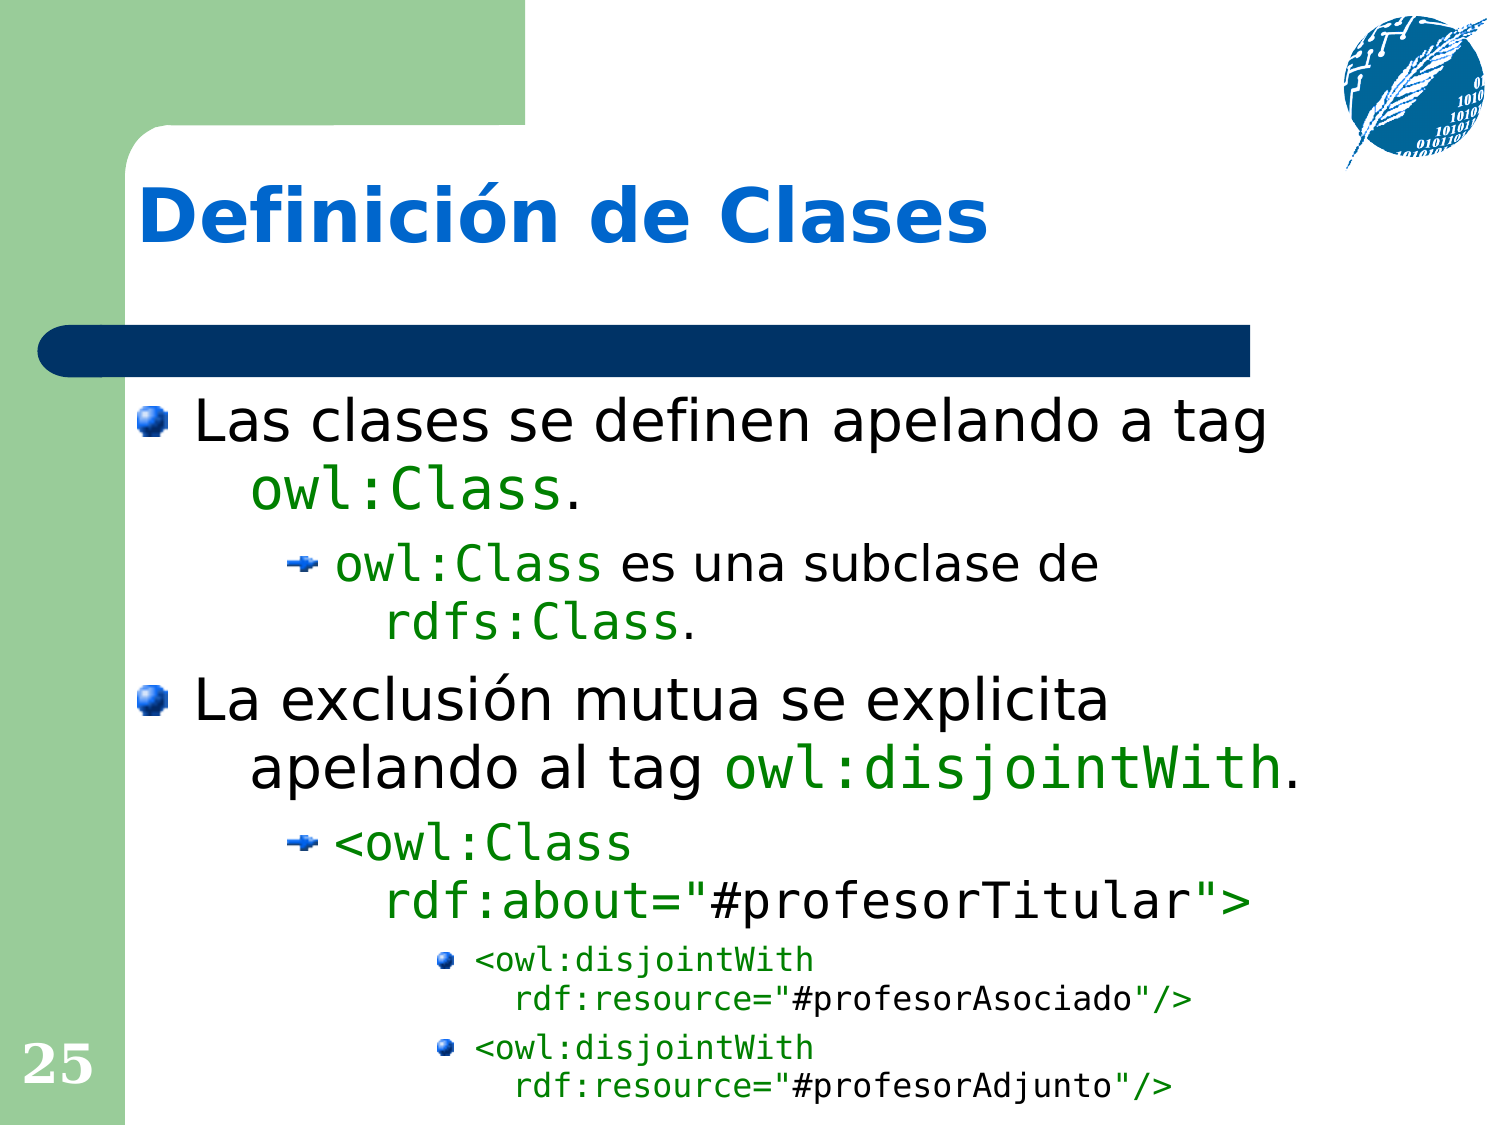

# Definición de Clases
Las clases se definen apelando a tag owl:Class.
owl:Class es una subclase de rdfs:Class.
La exclusión mutua se explicita apelando al tag owl:disjointWith.
<owl:Class
rdf:about="#profesorTitular">
<owl:disjointWith rdf:resource="#profesorAsociado"/>
<owl:disjointWith rdf:resource="#profesorAdjunto"/>
</owl:Class>
25